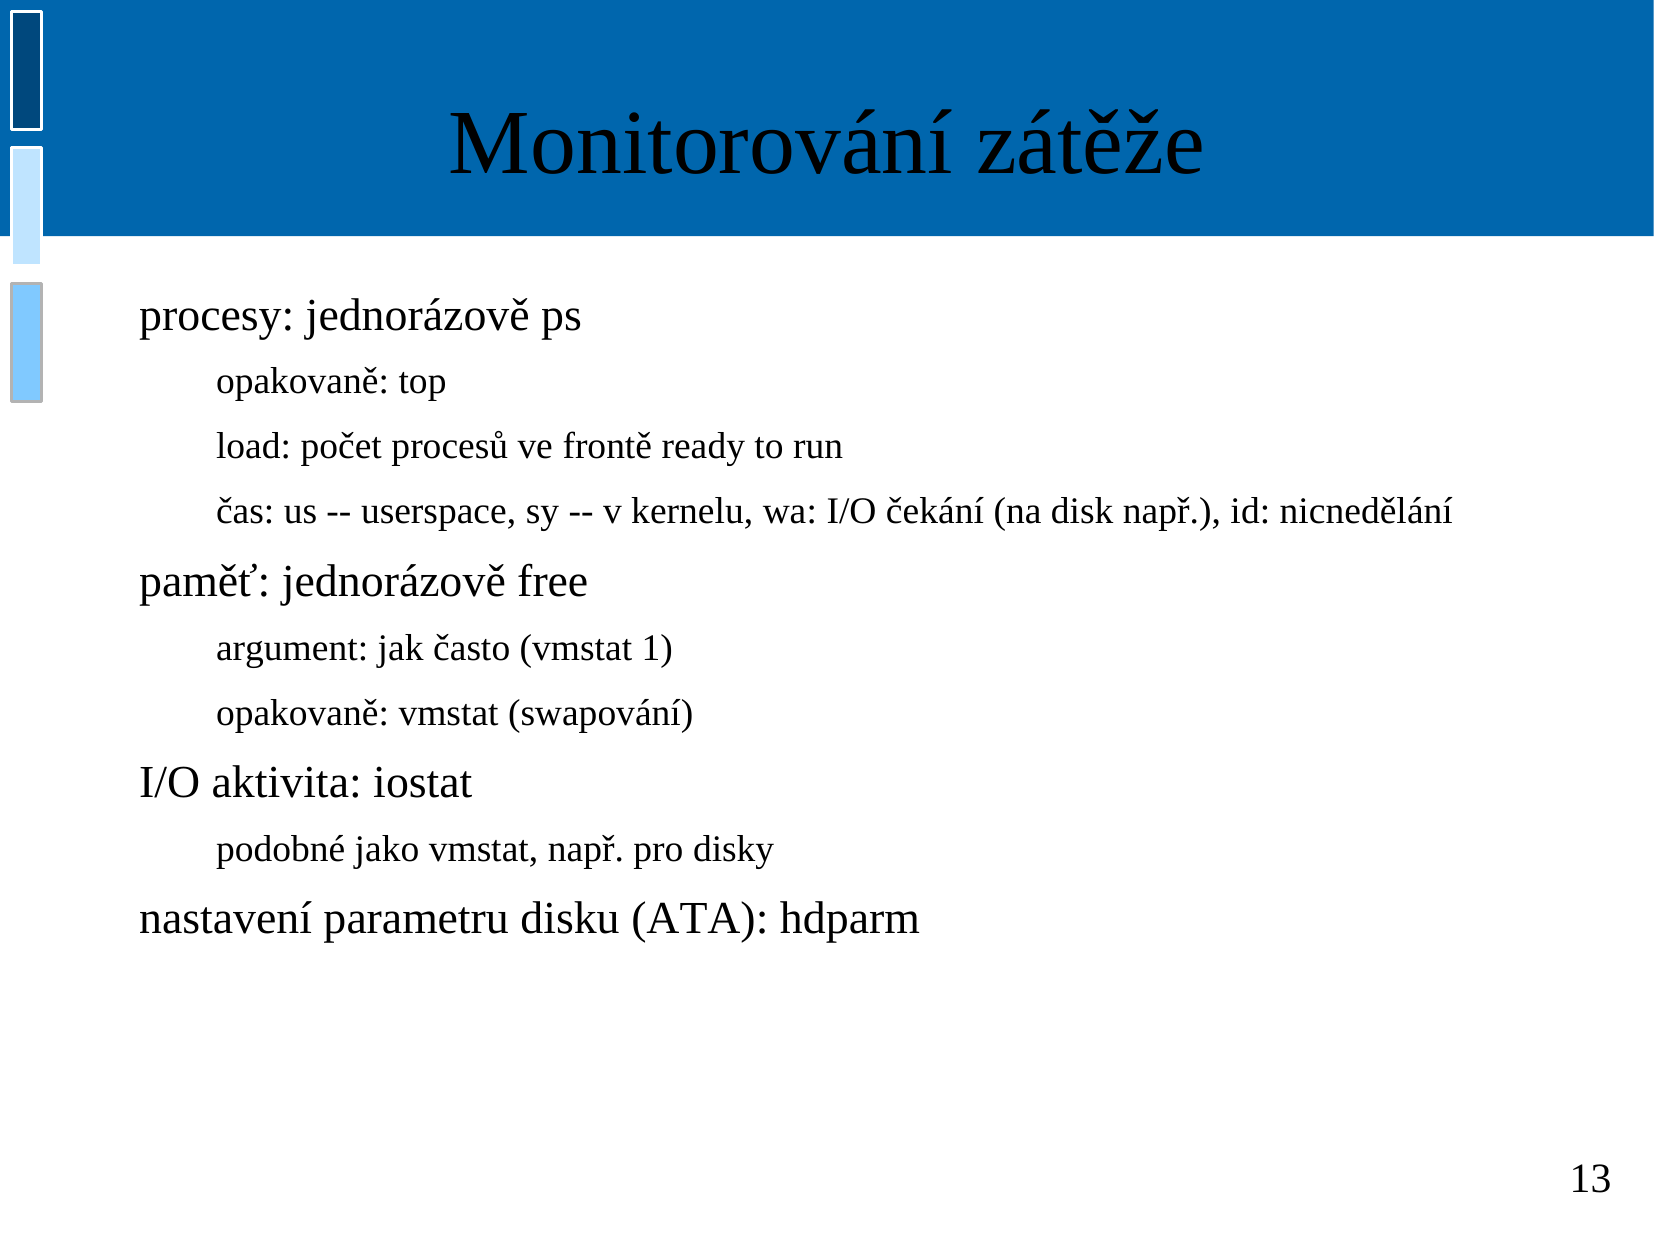

# Monitorování zátěže
procesy: jednorázově ps
opakovaně: top
load: počet procesů ve frontě ready to run
čas: us -- userspace, sy -- v kernelu, wa: I/O čekání (na disk např.), id: nicnedělání
paměť: jednorázově free
argument: jak často (vmstat 1)
opakovaně: vmstat (swapování)
I/O aktivita: iostat
podobné jako vmstat, např. pro disky
nastavení parametru disku (ATA): hdparm